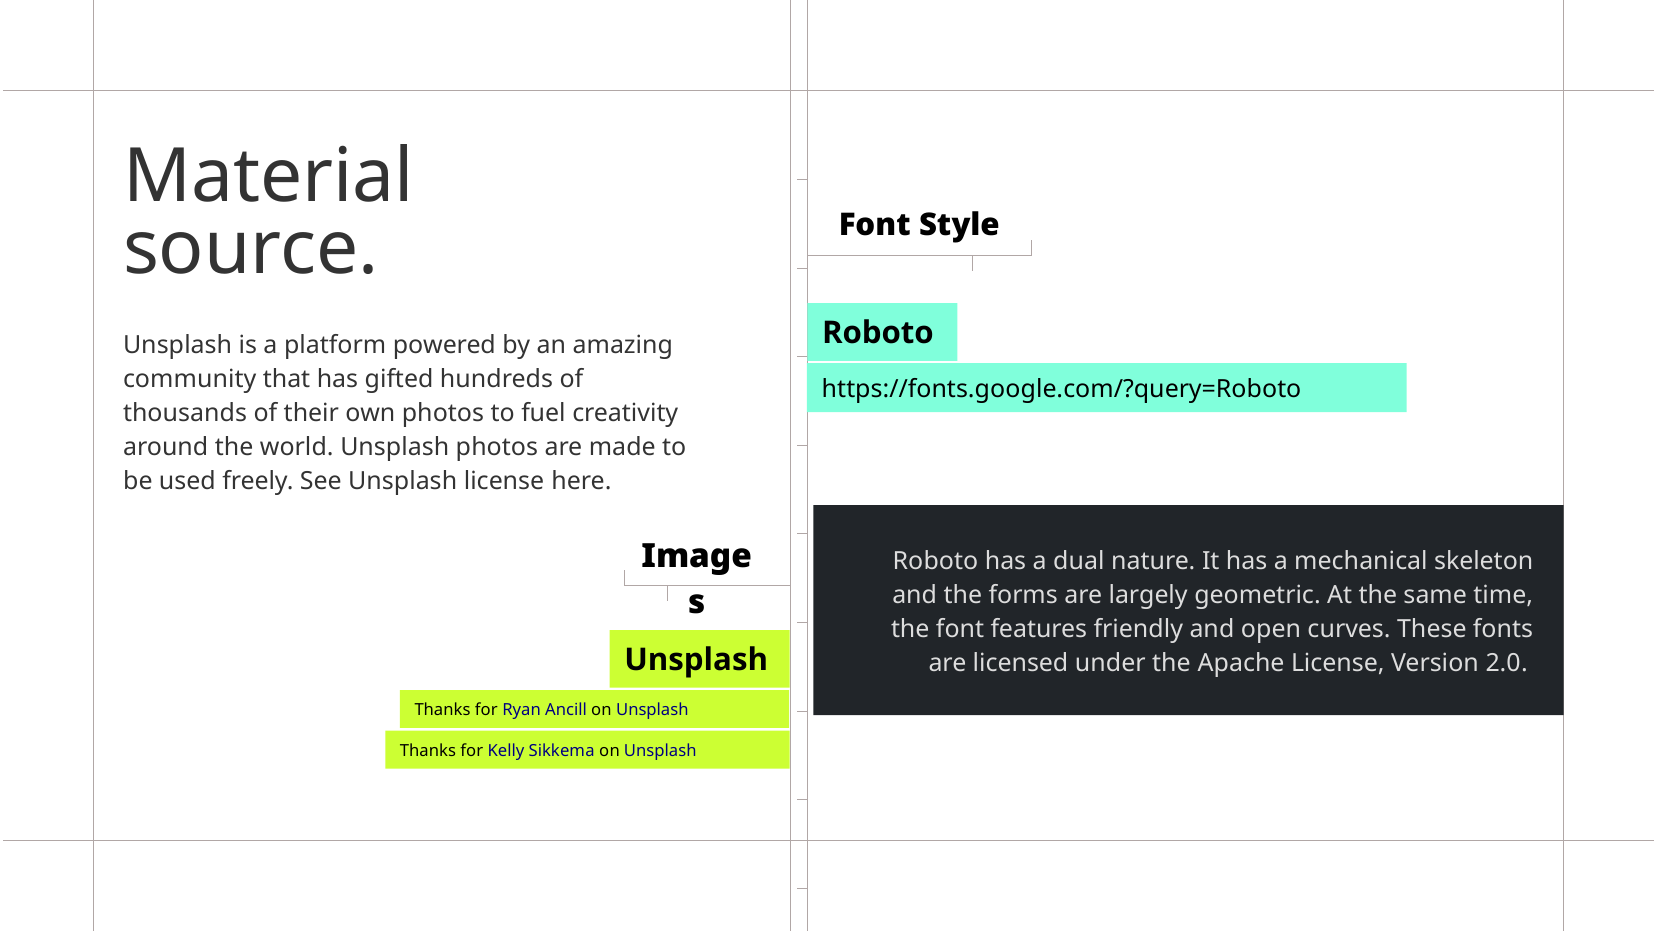

Material
source.
Font Style
Roboto
Unsplash is a platform powered by an amazing community that has gifted hundreds of thousands of their own photos to fuel creativity around the world. Unsplash photos are made to be used freely. See Unsplash license here.
https://fonts.google.com/?query=Roboto
Images
Roboto has a dual nature. It has a mechanical skeleton and the forms are largely geometric. At the same time, the font features friendly and open curves. These fonts are licensed under the Apache License, Version 2.0.
Unsplash
Thanks for Ryan Ancill on Unsplash
Thanks for Kelly Sikkema on Unsplash